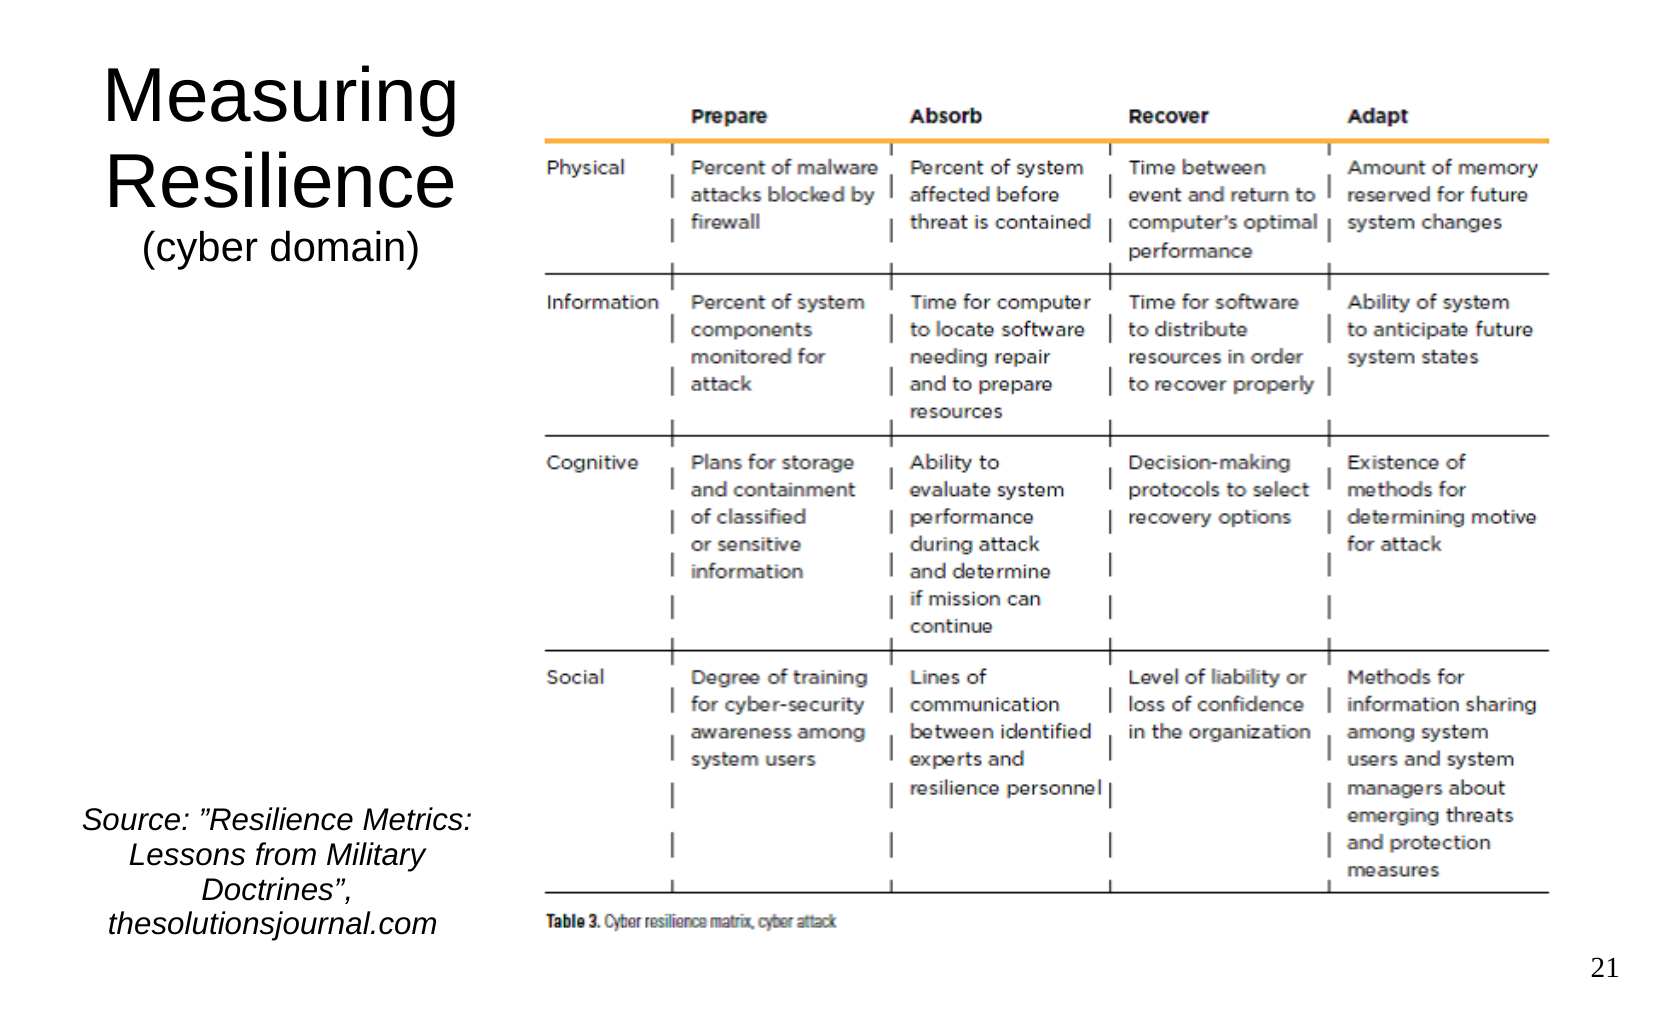

# Measuring Resilience (cyber domain)
Source: ”Resilience Metrics: Lessons from Military Doctrines”, thesolutionsjournal.com